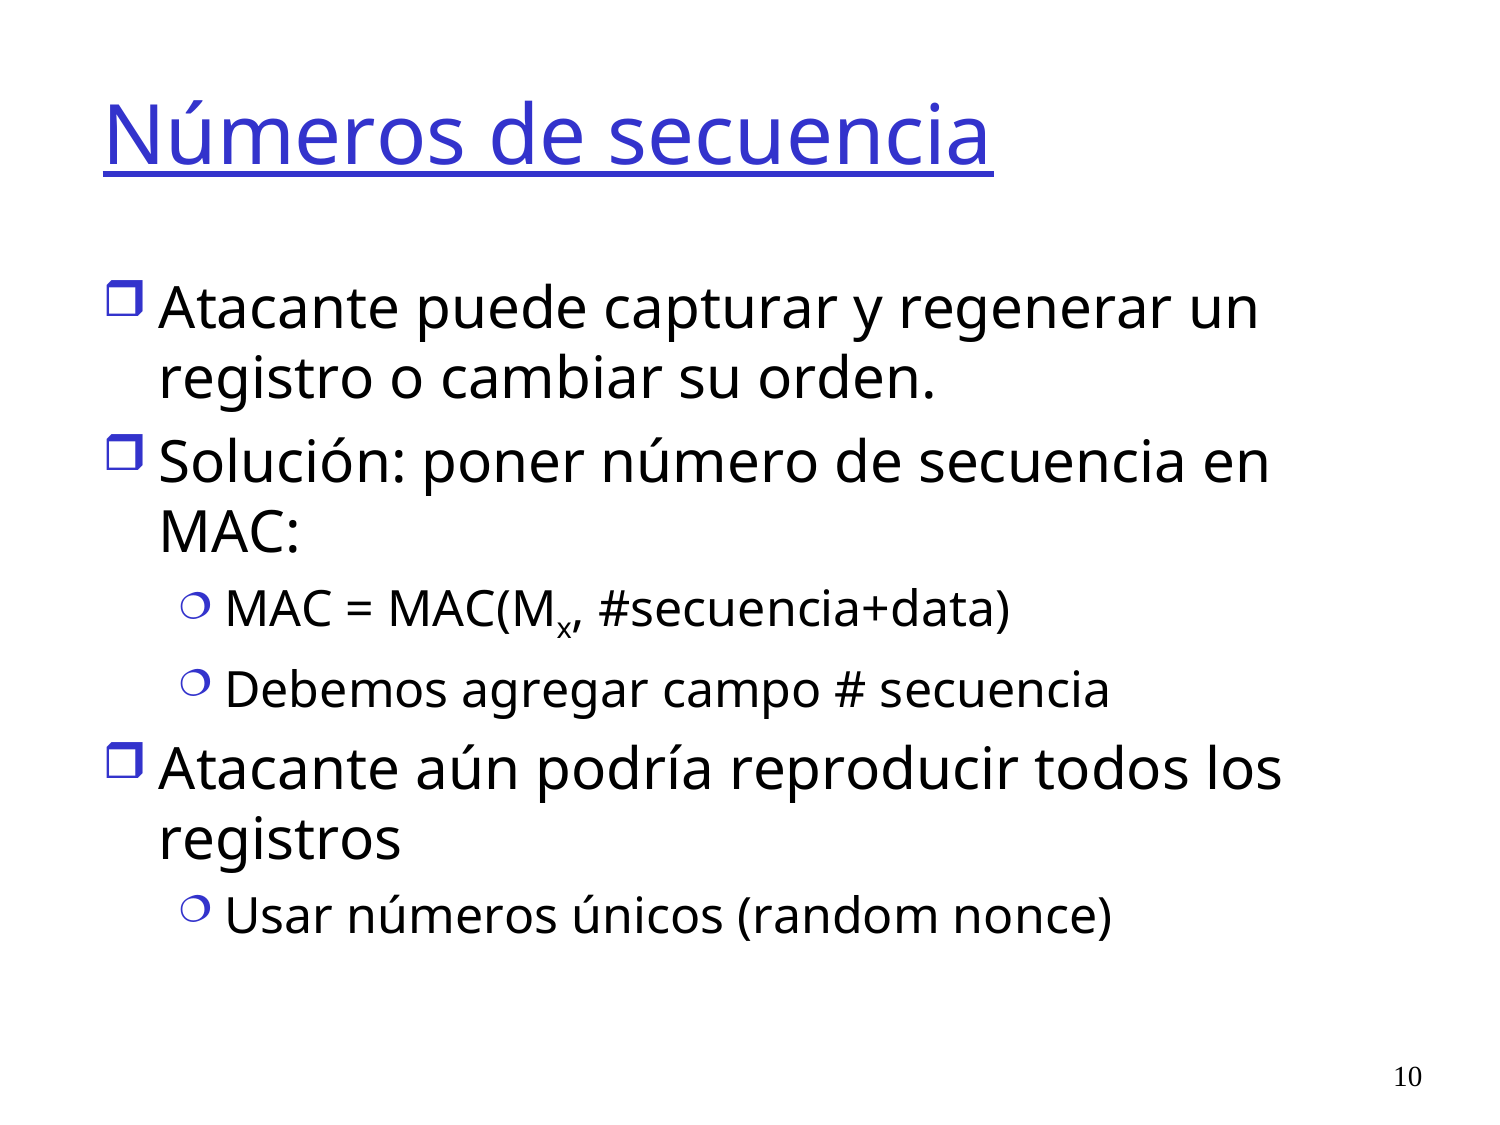

# Números de secuencia
Atacante puede capturar y regenerar un registro o cambiar su orden.
Solución: poner número de secuencia en MAC:
MAC = MAC(Mx, #secuencia+data)
Debemos agregar campo # secuencia
Atacante aún podría reproducir todos los registros
Usar números únicos (random nonce)